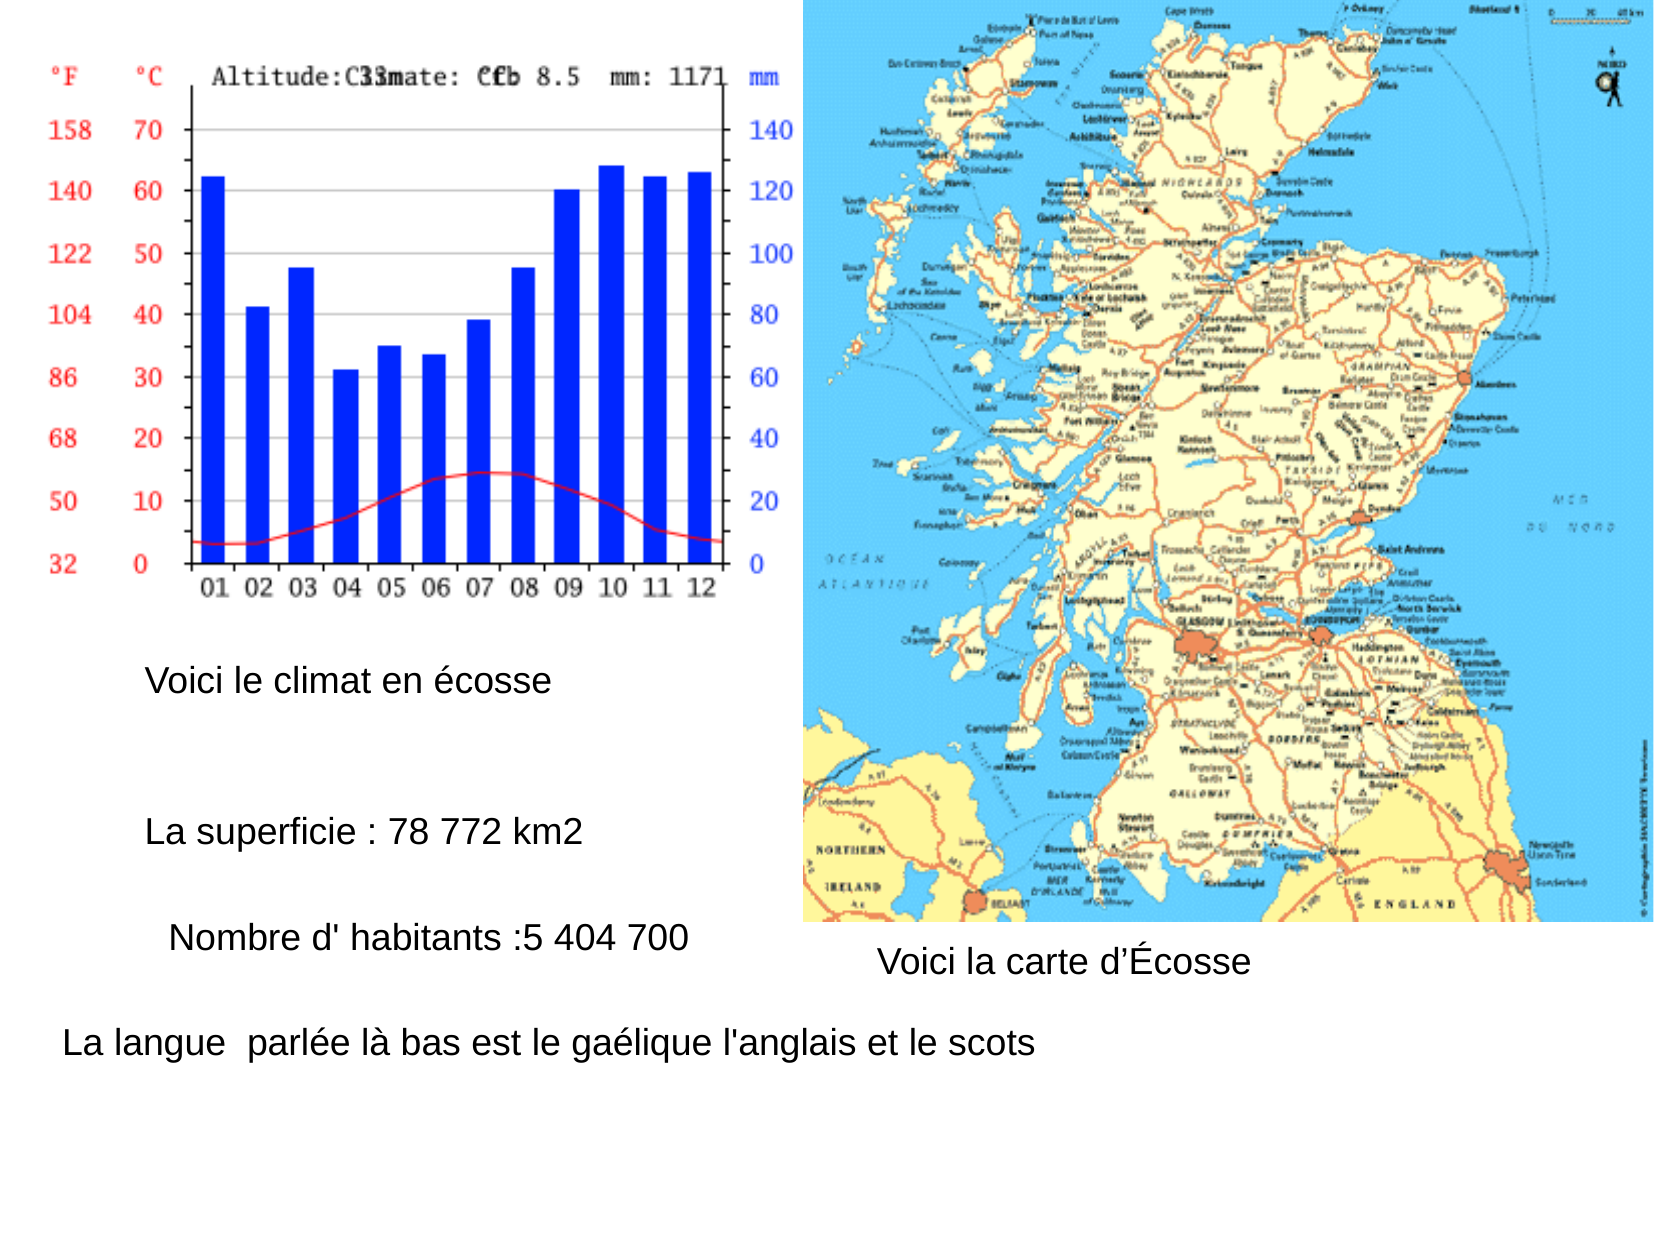

Voici le climat en écosse
La superficie : 78 772 km2
Nombre d' habitants :5 404 700
Voici la carte d’Écosse
La langue parlée là bas est le gaélique l'anglais et le scots